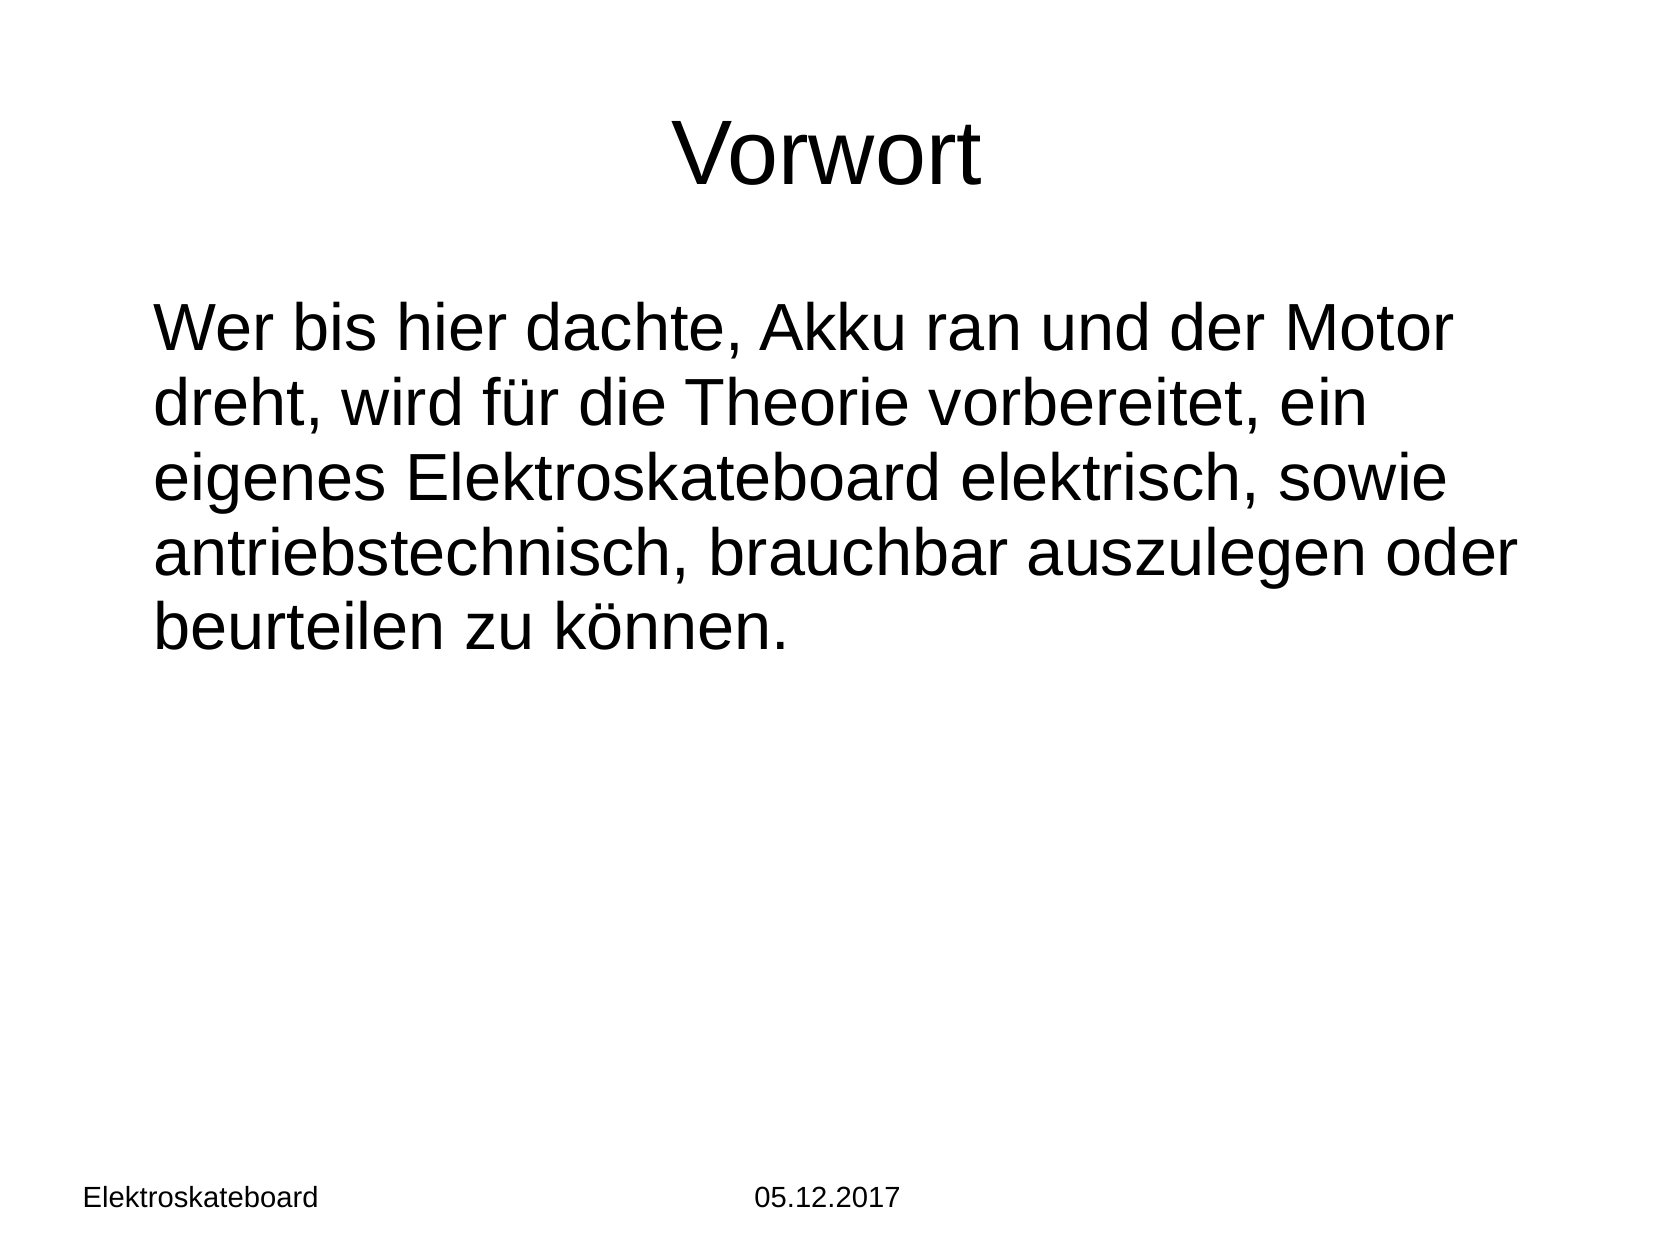

# Vorwort
Wer bis hier dachte, Akku ran und der Motor dreht, wird für die Theorie vorbereitet, ein eigenes Elektroskateboard elektrisch, sowie antriebstechnisch, brauchbar auszulegen oder beurteilen zu können.